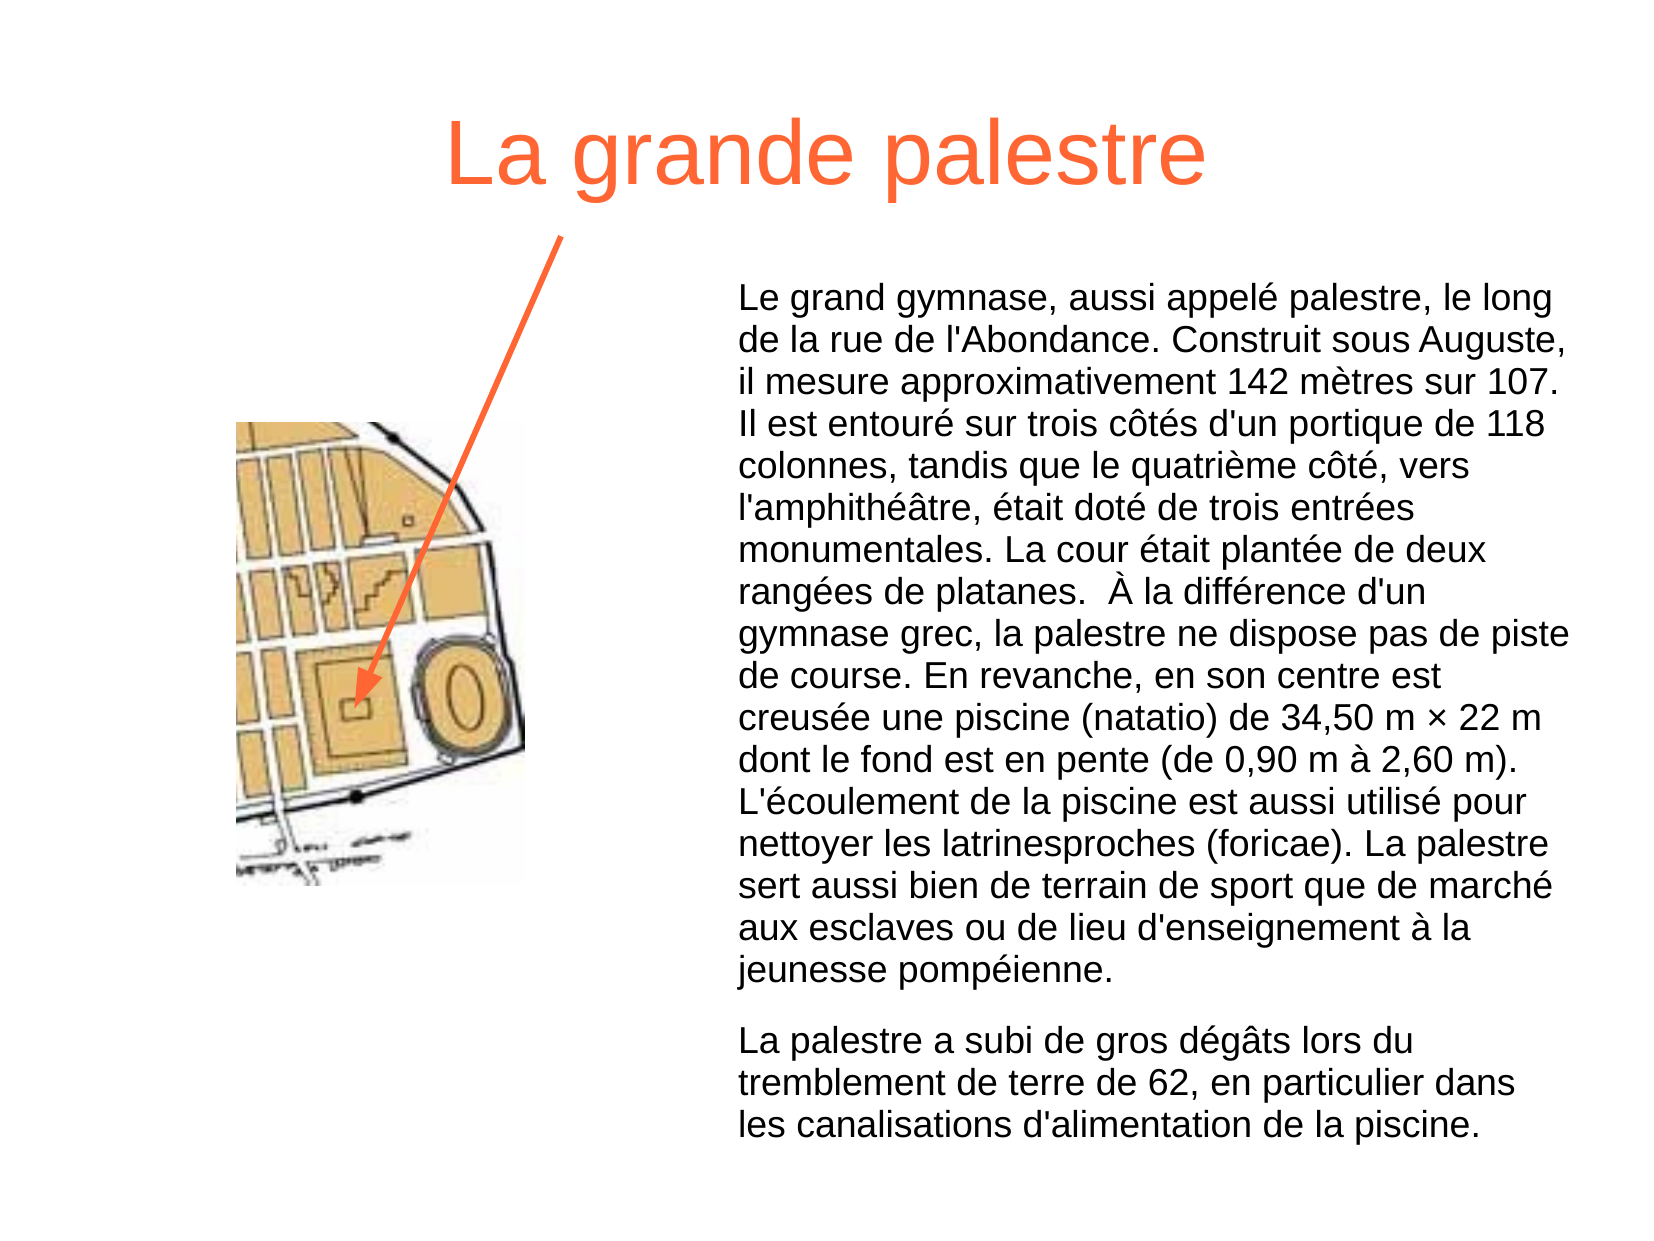

# La grande palestre
Le grand gymnase, aussi appelé palestre, le long de la rue de l'Abondance. Construit sous Auguste, il mesure approximativement 142 mètres sur 107. Il est entouré sur trois côtés d'un portique de 118 colonnes, tandis que le quatrième côté, vers l'amphithéâtre, était doté de trois entrées monumentales. La cour était plantée de deux rangées de platanes. À la différence d'un gymnase grec, la palestre ne dispose pas de piste de course. En revanche, en son centre est creusée une piscine (natatio) de 34,50 m × 22 m dont le fond est en pente (de 0,90 m à 2,60 m). L'écoulement de la piscine est aussi utilisé pour nettoyer les latrinesproches (foricae). La palestre sert aussi bien de terrain de sport que de marché aux esclaves ou de lieu d'enseignement à la jeunesse pompéienne.
La palestre a subi de gros dégâts lors du tremblement de terre de 62, en particulier dans les canalisations d'alimentation de la piscine.